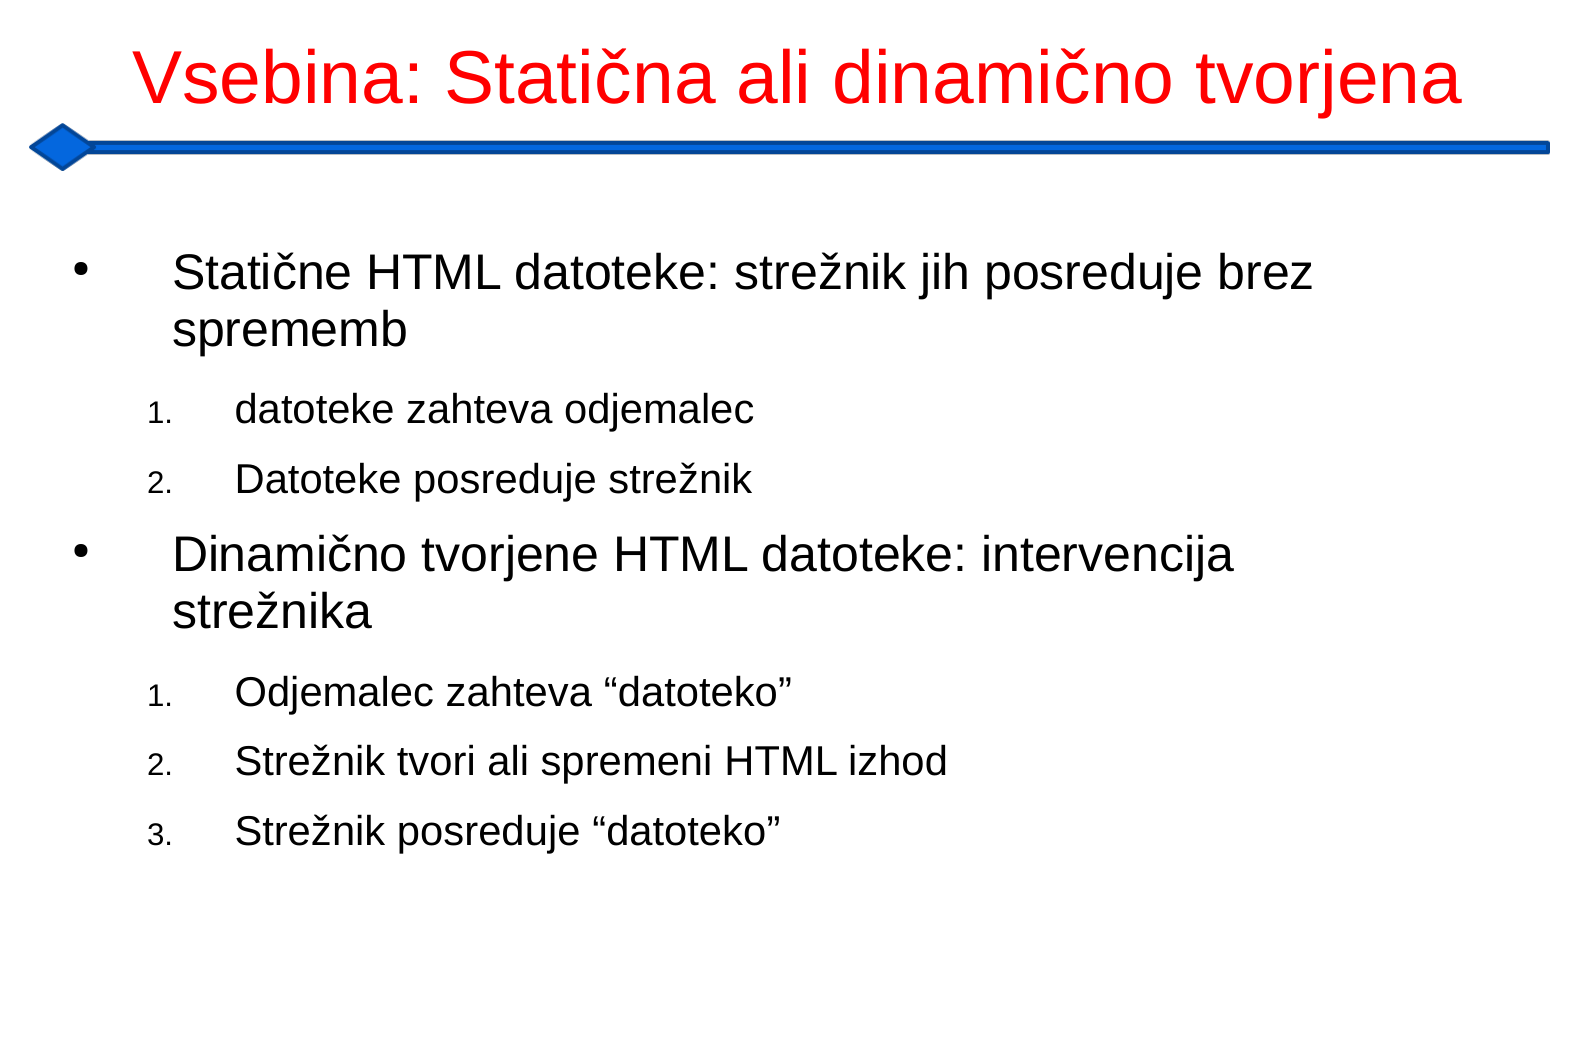

# Vsebina: Statična ali dinamično tvorjena
Statične HTML datoteke: strežnik jih posreduje brez sprememb
datoteke zahteva odjemalec
Datoteke posreduje strežnik
Dinamično tvorjene HTML datoteke: intervencija strežnika
Odjemalec zahteva “datoteko”
Strežnik tvori ali spremeni HTML izhod
Strežnik posreduje “datoteko”